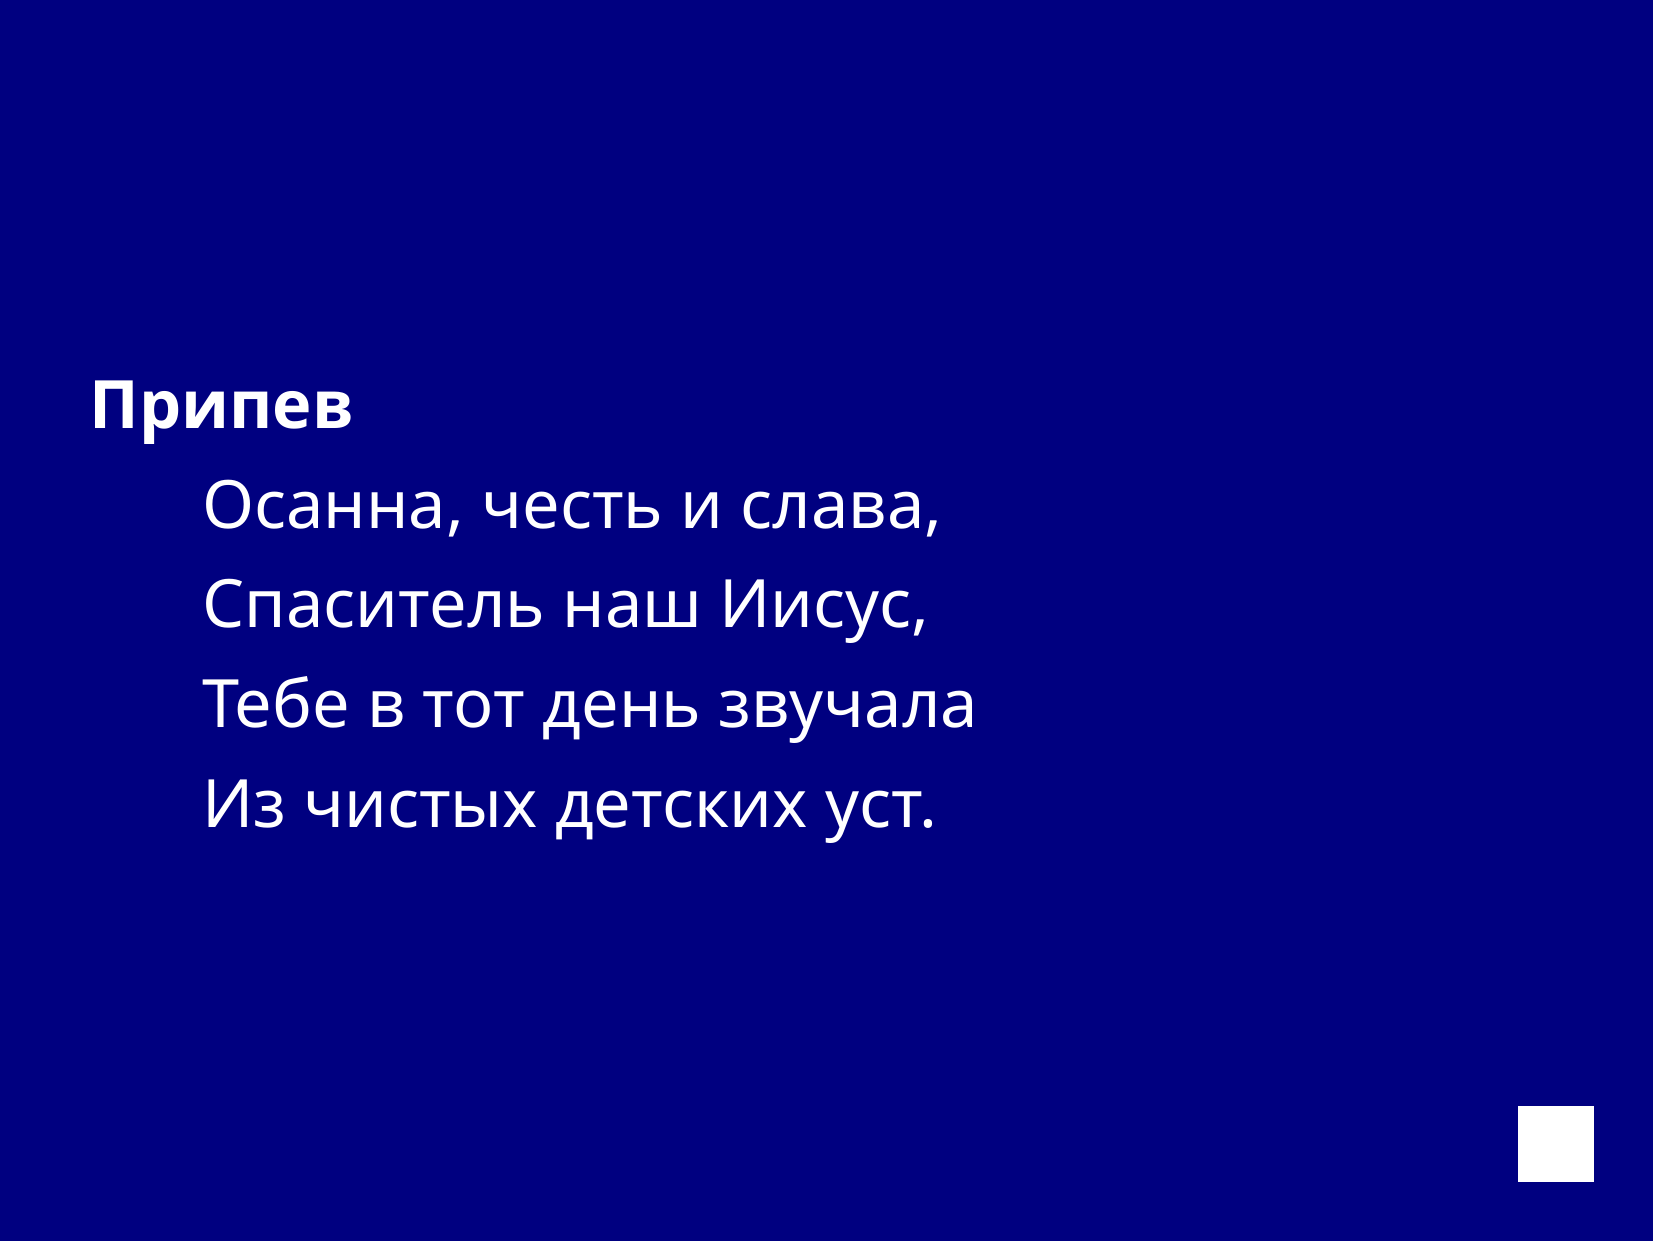

Припев
	Осанна, честь и слава,
	Спаситель наш Иисус,
	Тебе в тот день звучала
	Из чистых детских уст.